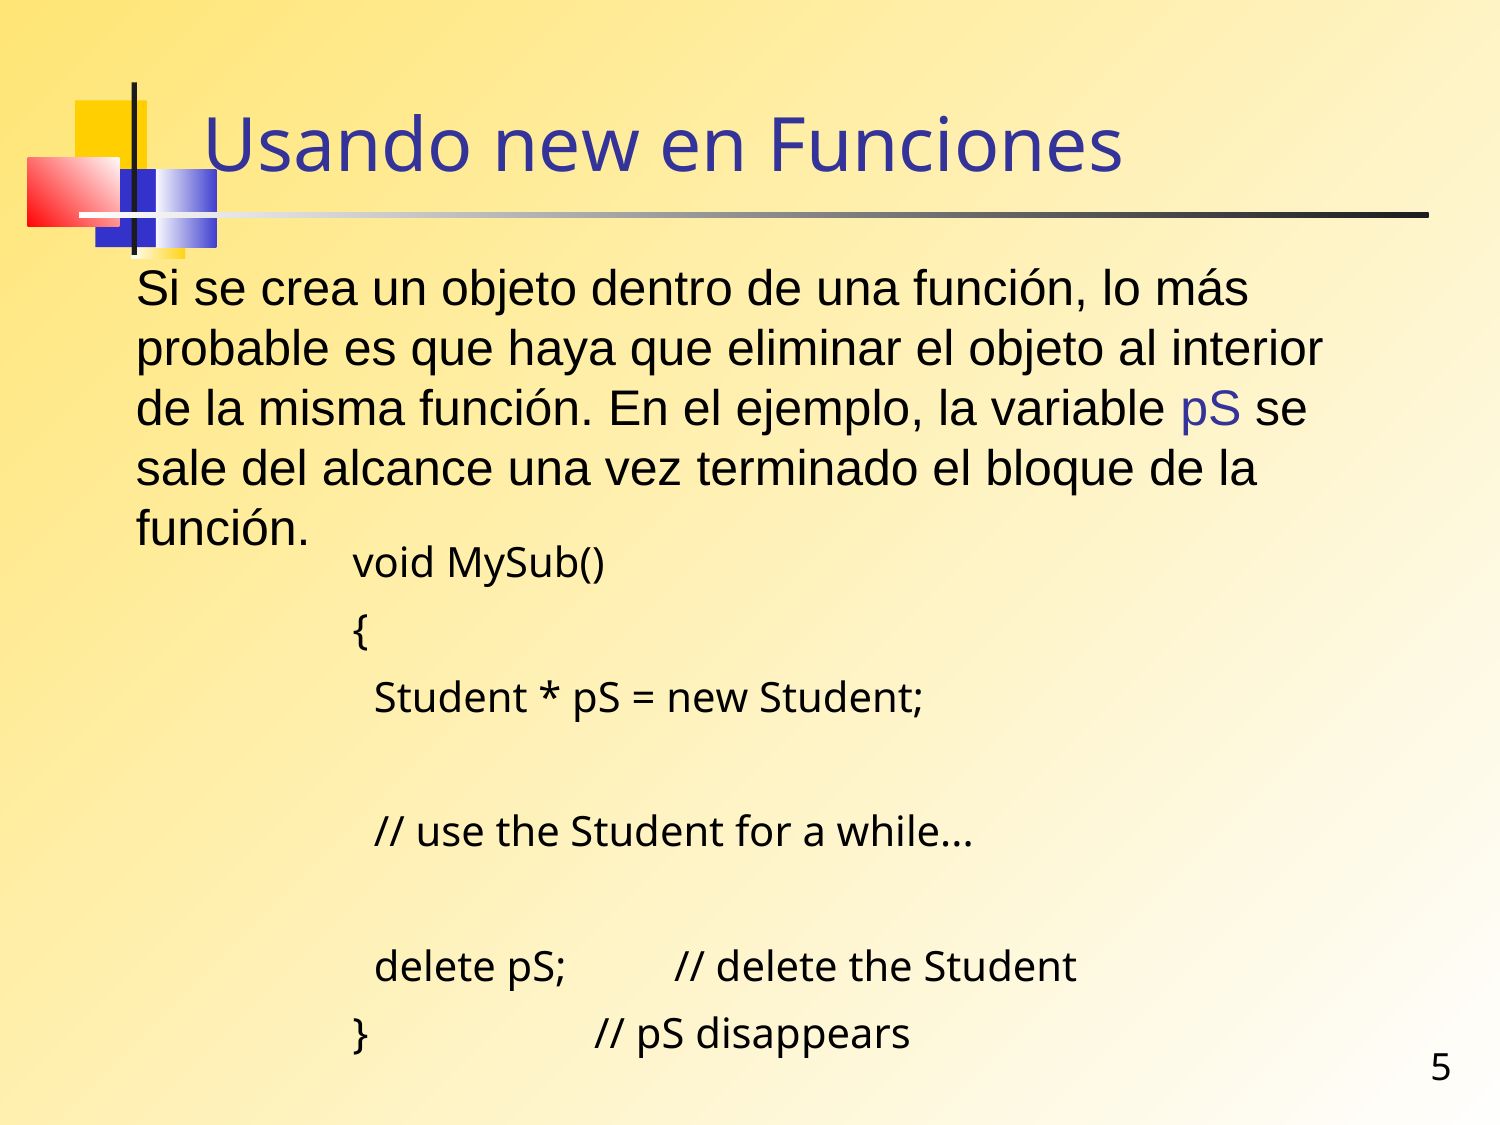

# Usando new en Funciones
Si se crea un objeto dentro de una función, lo más probable es que haya que eliminar el objeto al interior de la misma función. En el ejemplo, la variable pS se sale del alcance una vez terminado el bloque de la función.
void MySub()‏
{
 Student * pS = new Student;
 // use the Student for a while...
 delete pS; // delete the Student
} // pS disappears
5